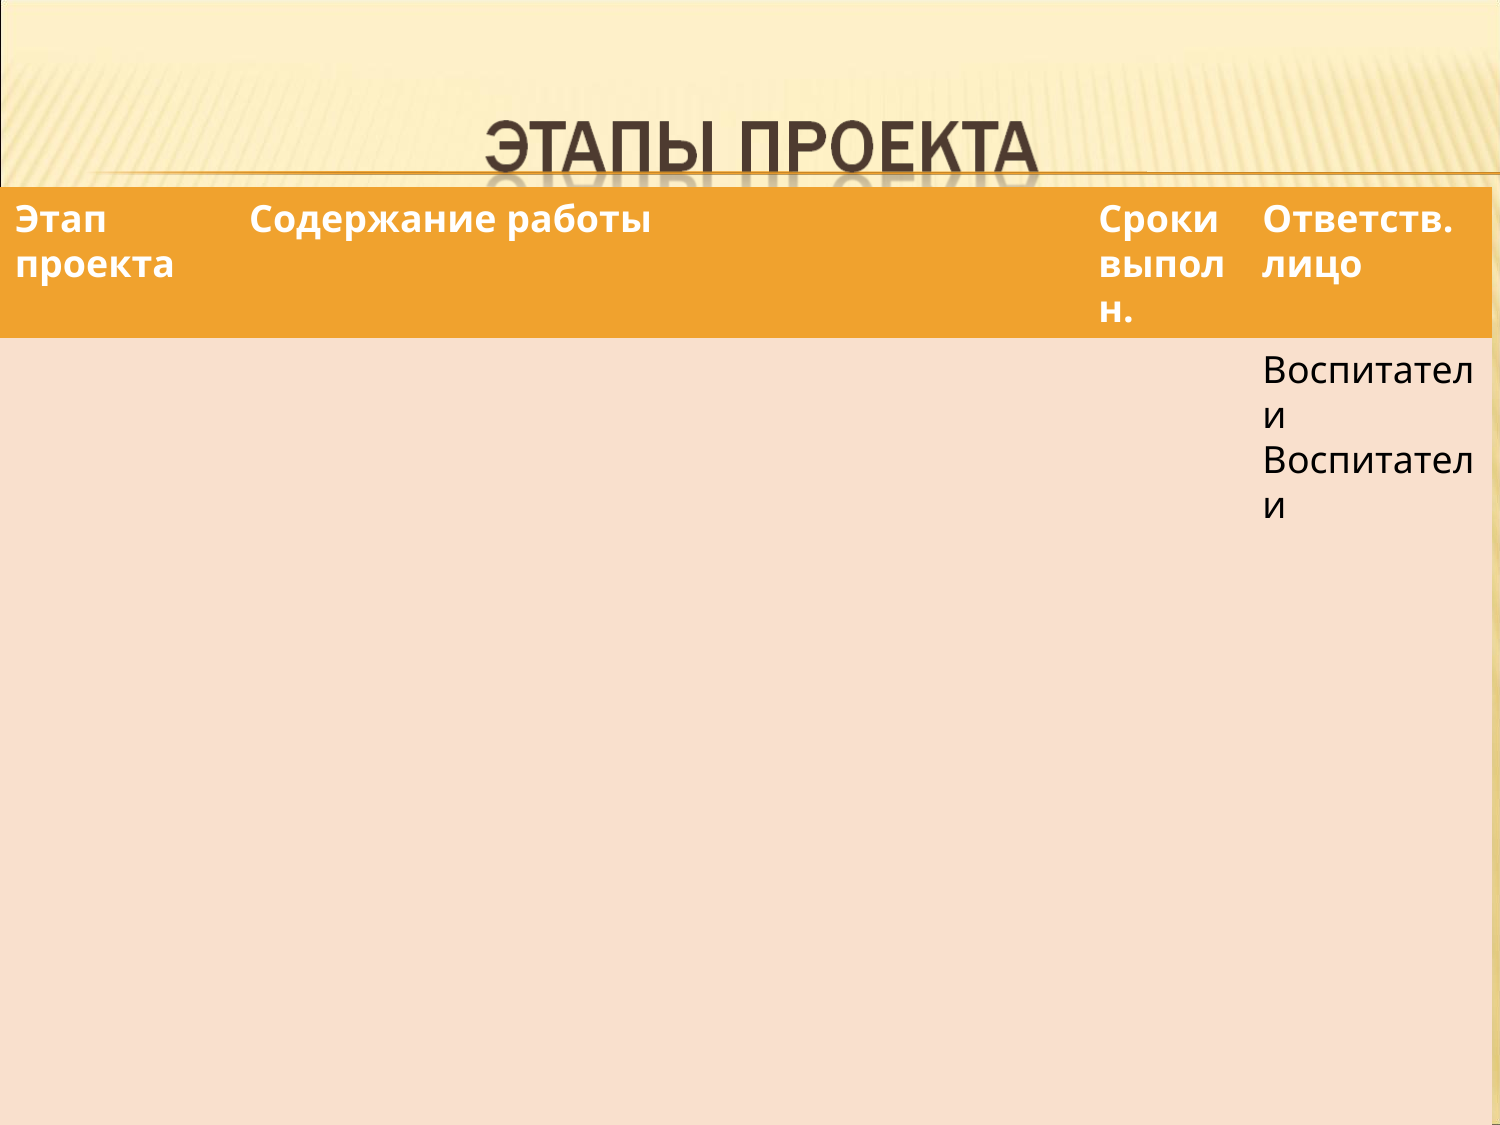

| Этап проекта | Содержание работы | Сроки выполн. | Ответств. лицо |
| --- | --- | --- | --- |
| Подготови-тельный | Беседа с родителями Беседа с детьми «Методы исследования» | Сент. Сент. | Воспитатели Воспитатели |
| Основной | Старшая группа Занятие по темам: Живая природа Растения и животные как живые организмы Строение, значение, функции, видоизменения частей растений Характерные особенности факторов внешней среды (экосистемы) Многообразие живых организмов как приспособление к окружающей среде 2. Неживая природа Вода Воздух Песок, глина, камни | | |